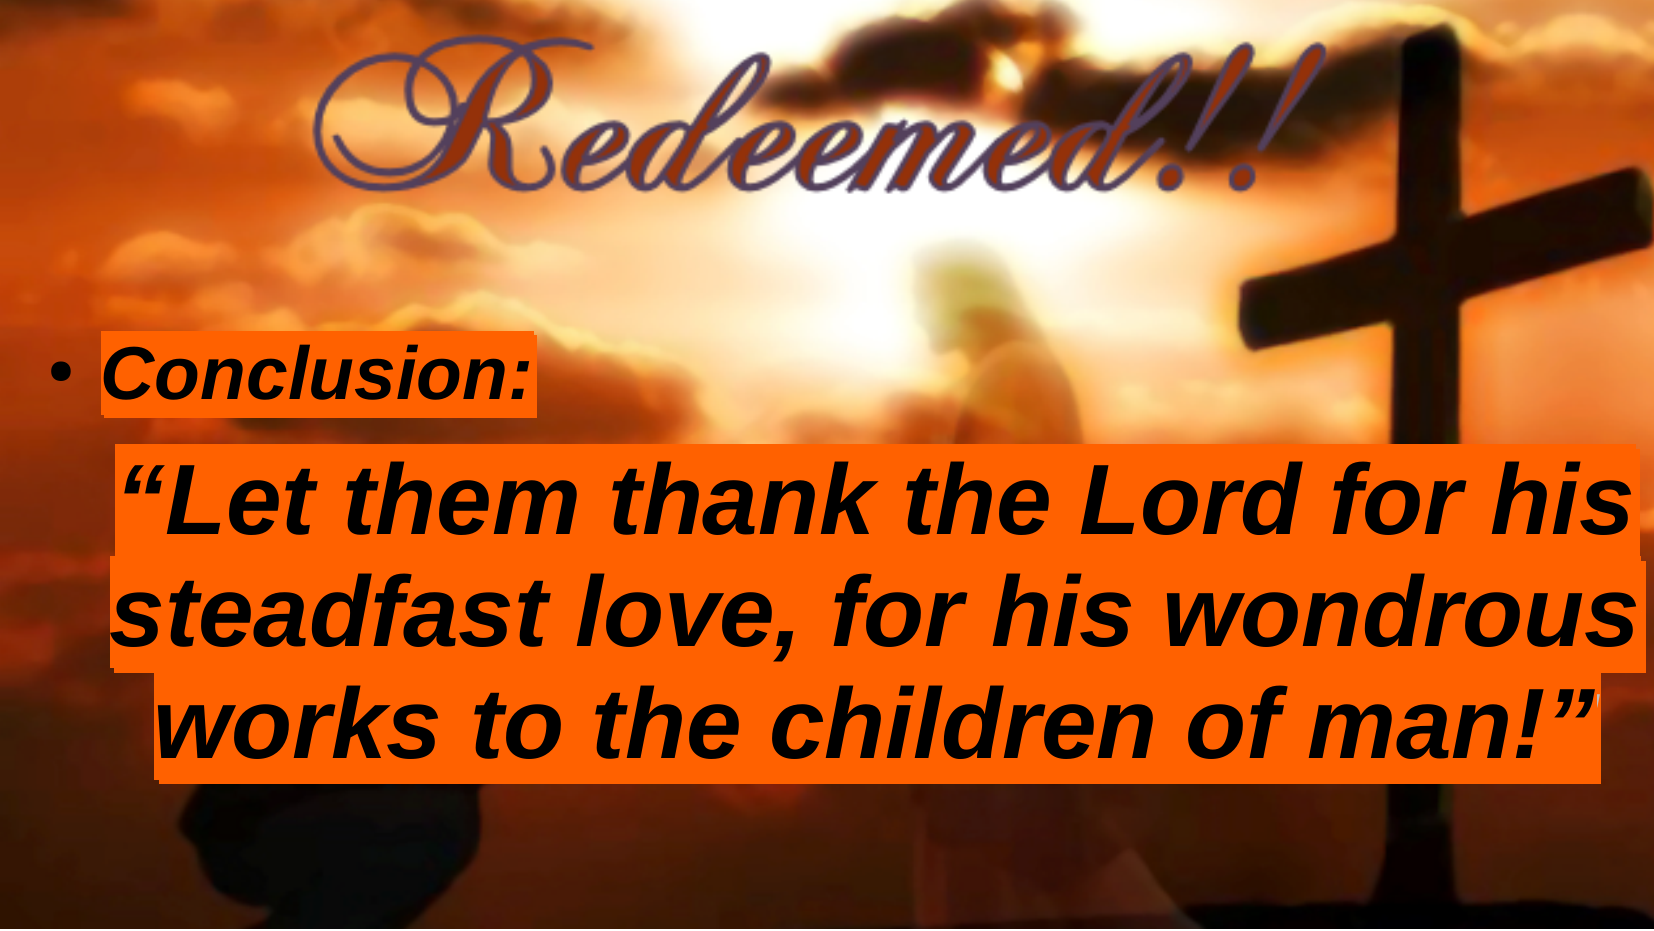

# Conclusion:
“Let them thank the Lord for his steadfast love, for his wondrous works to the children of man!”